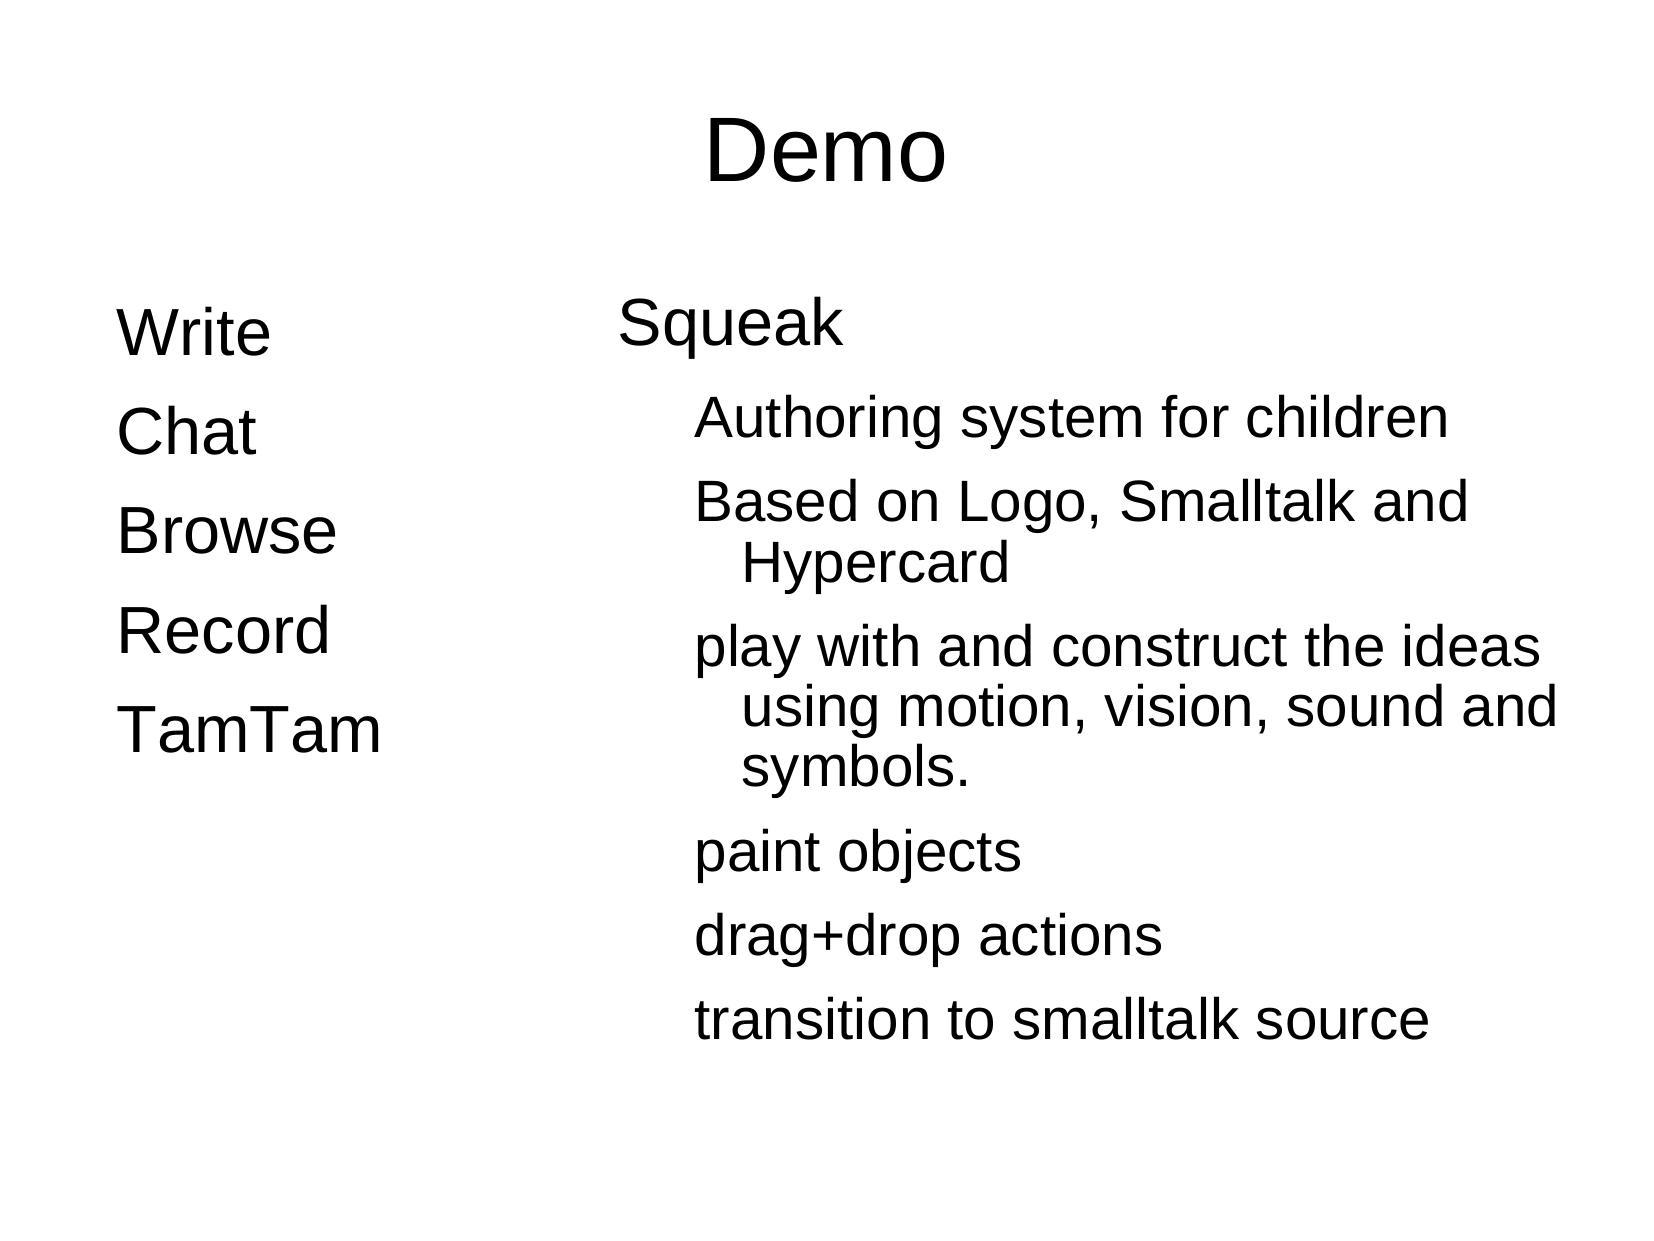

# Demo
Squeak
Authoring system for children
Based on Logo, Smalltalk and Hypercard
play with and construct the ideas using motion, vision, sound and symbols.
paint objects
drag+drop actions
transition to smalltalk source
Write
Chat
Browse
Record
TamTam